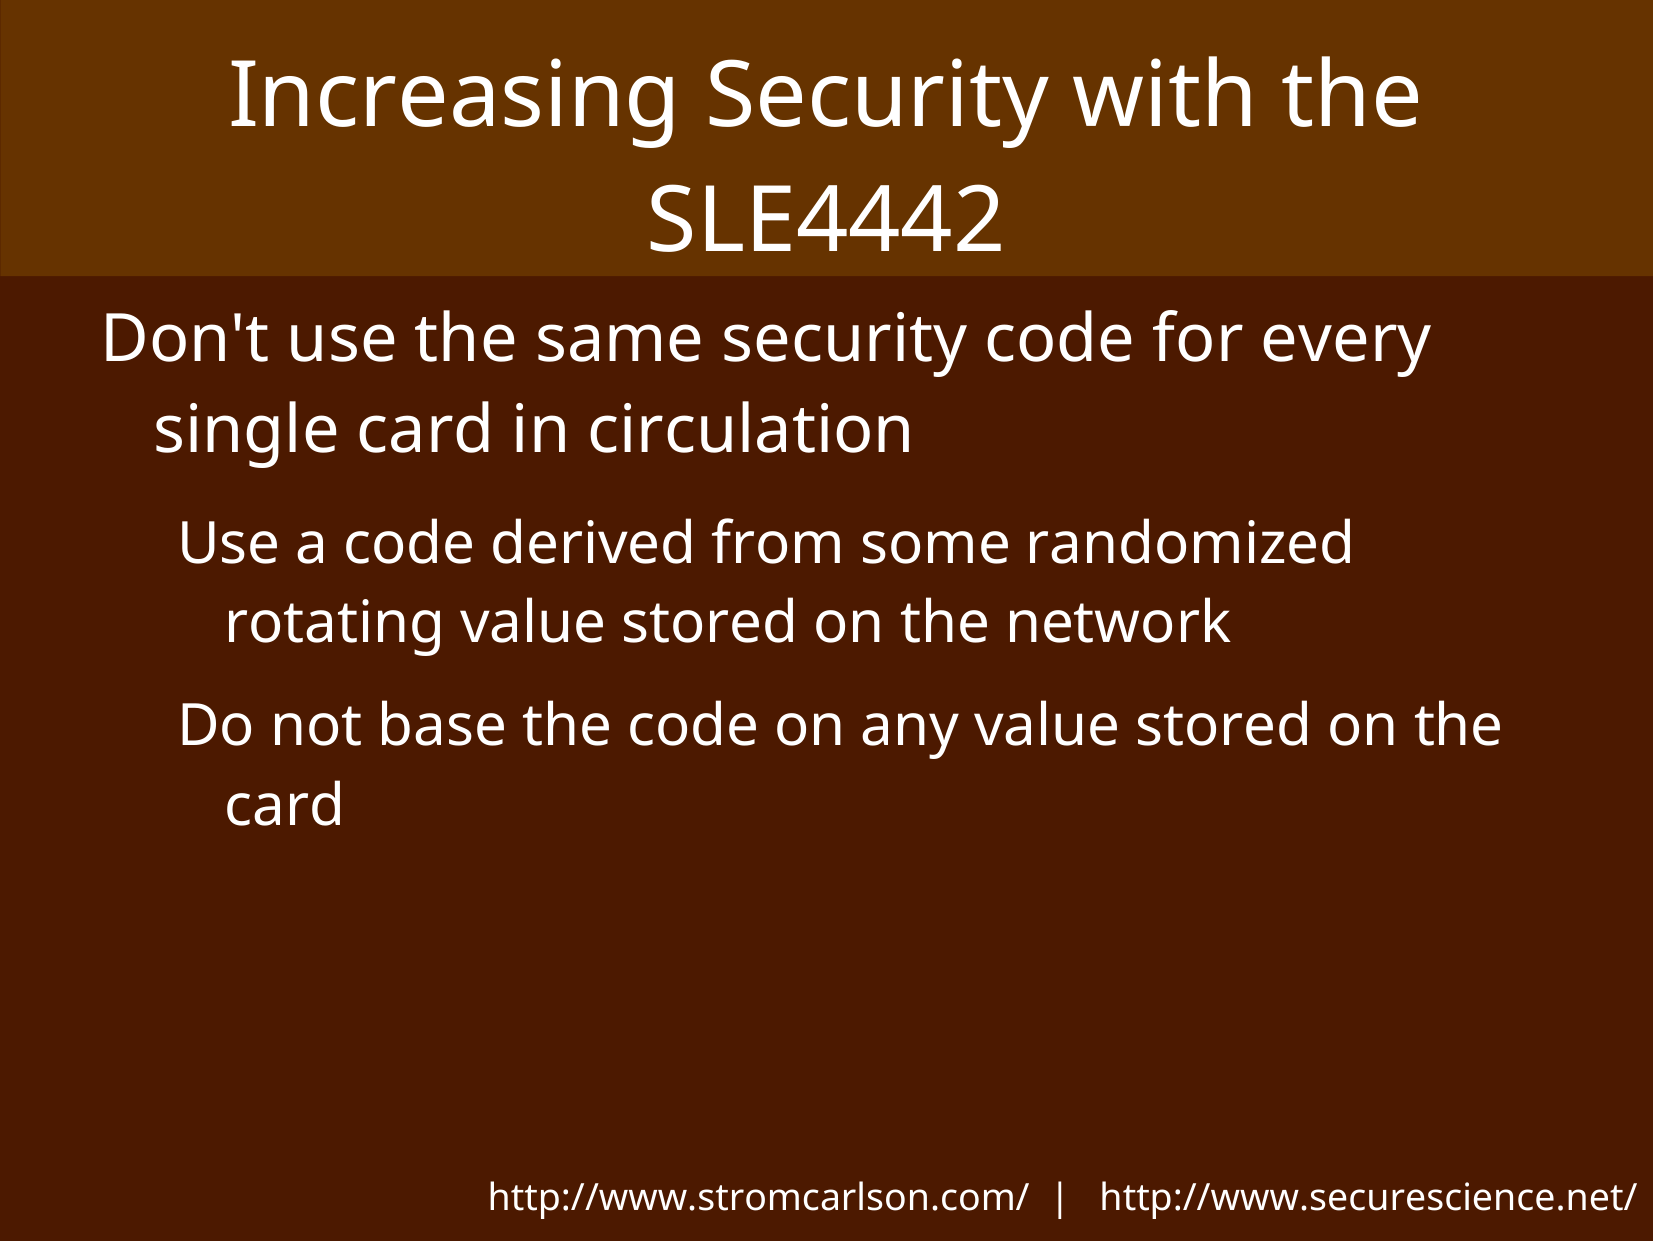

# Increasing Security with the SLE4442
Don't use the same security code for every single card in circulation
Use a code derived from some randomized rotating value stored on the network
Do not base the code on any value stored on the card